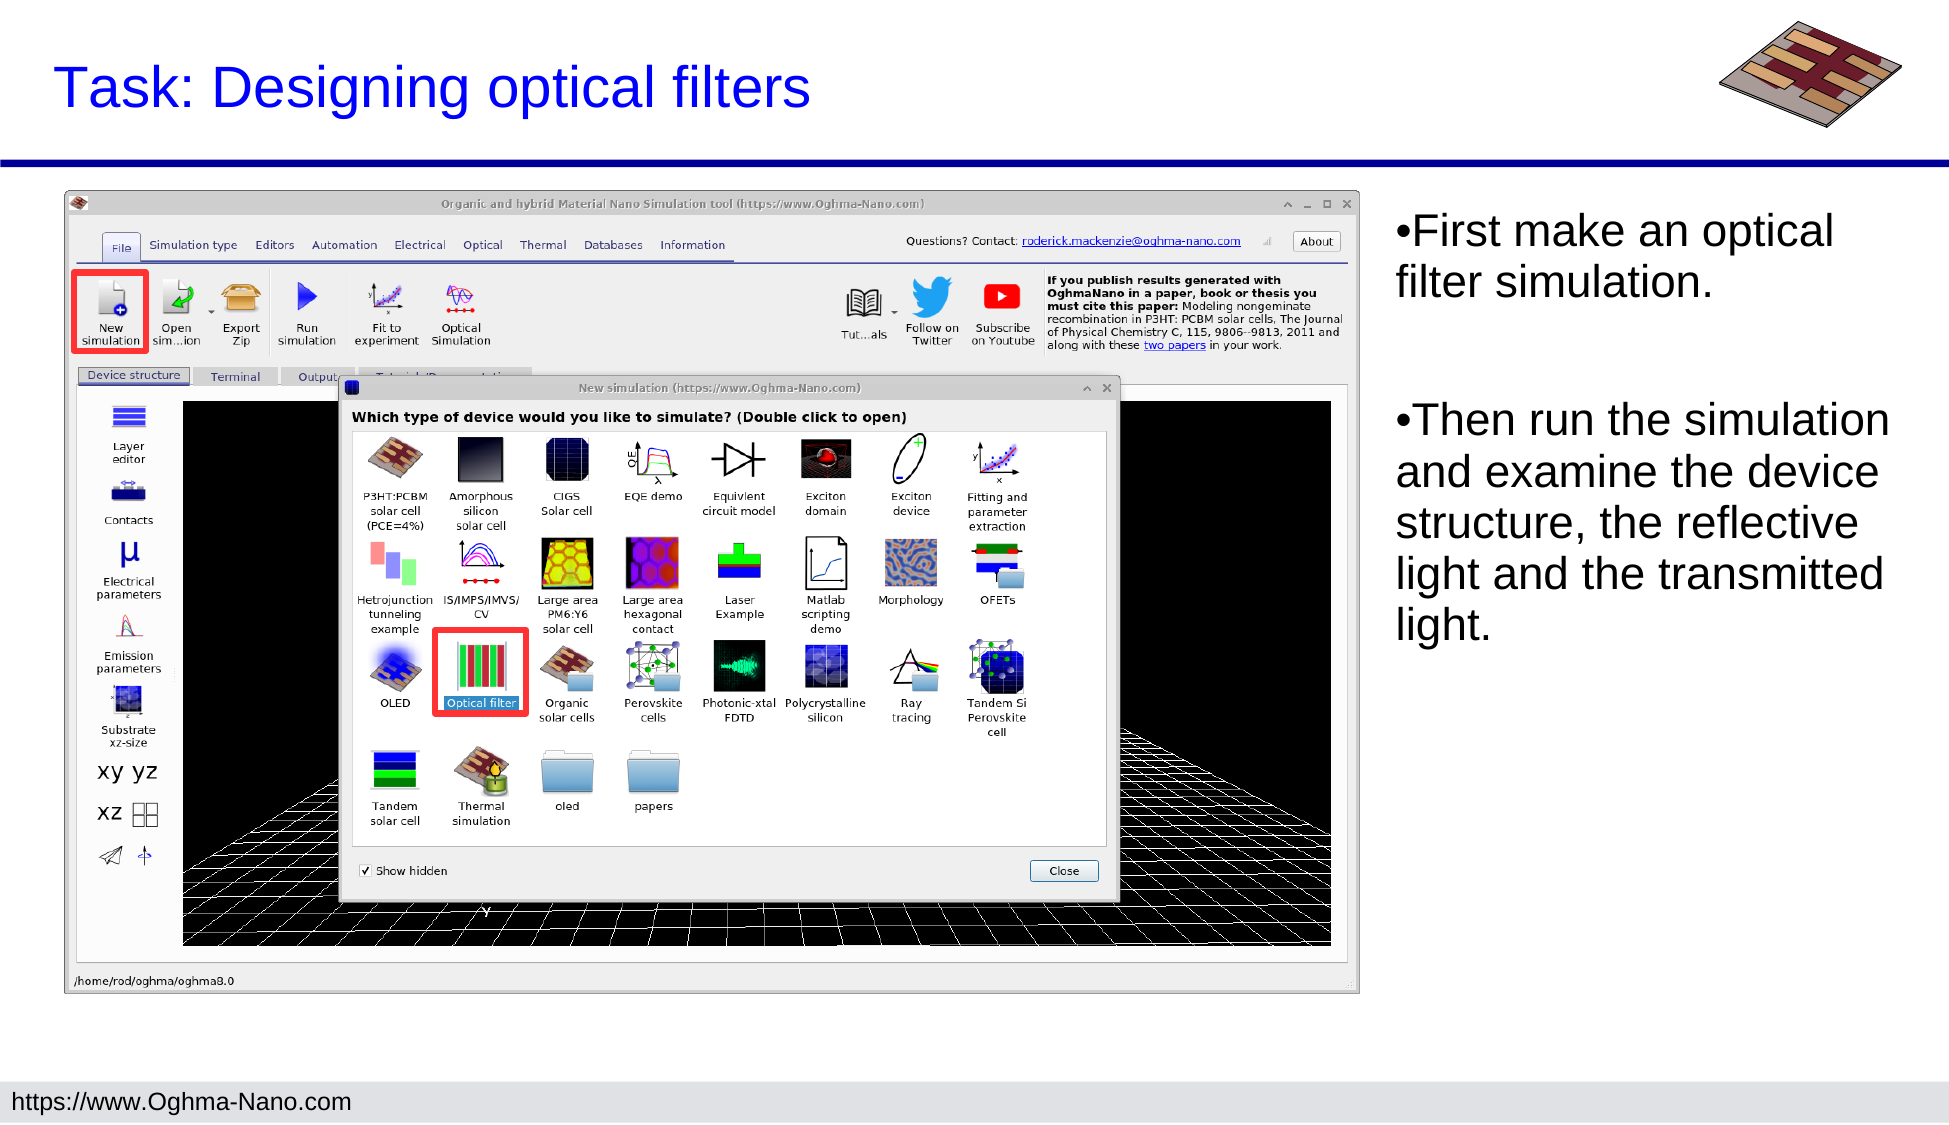

# Task: Designing optical filters
First make an optical filter simulation.
Then run the simulation and examine the device structure, the reflective light and the transmitted light.